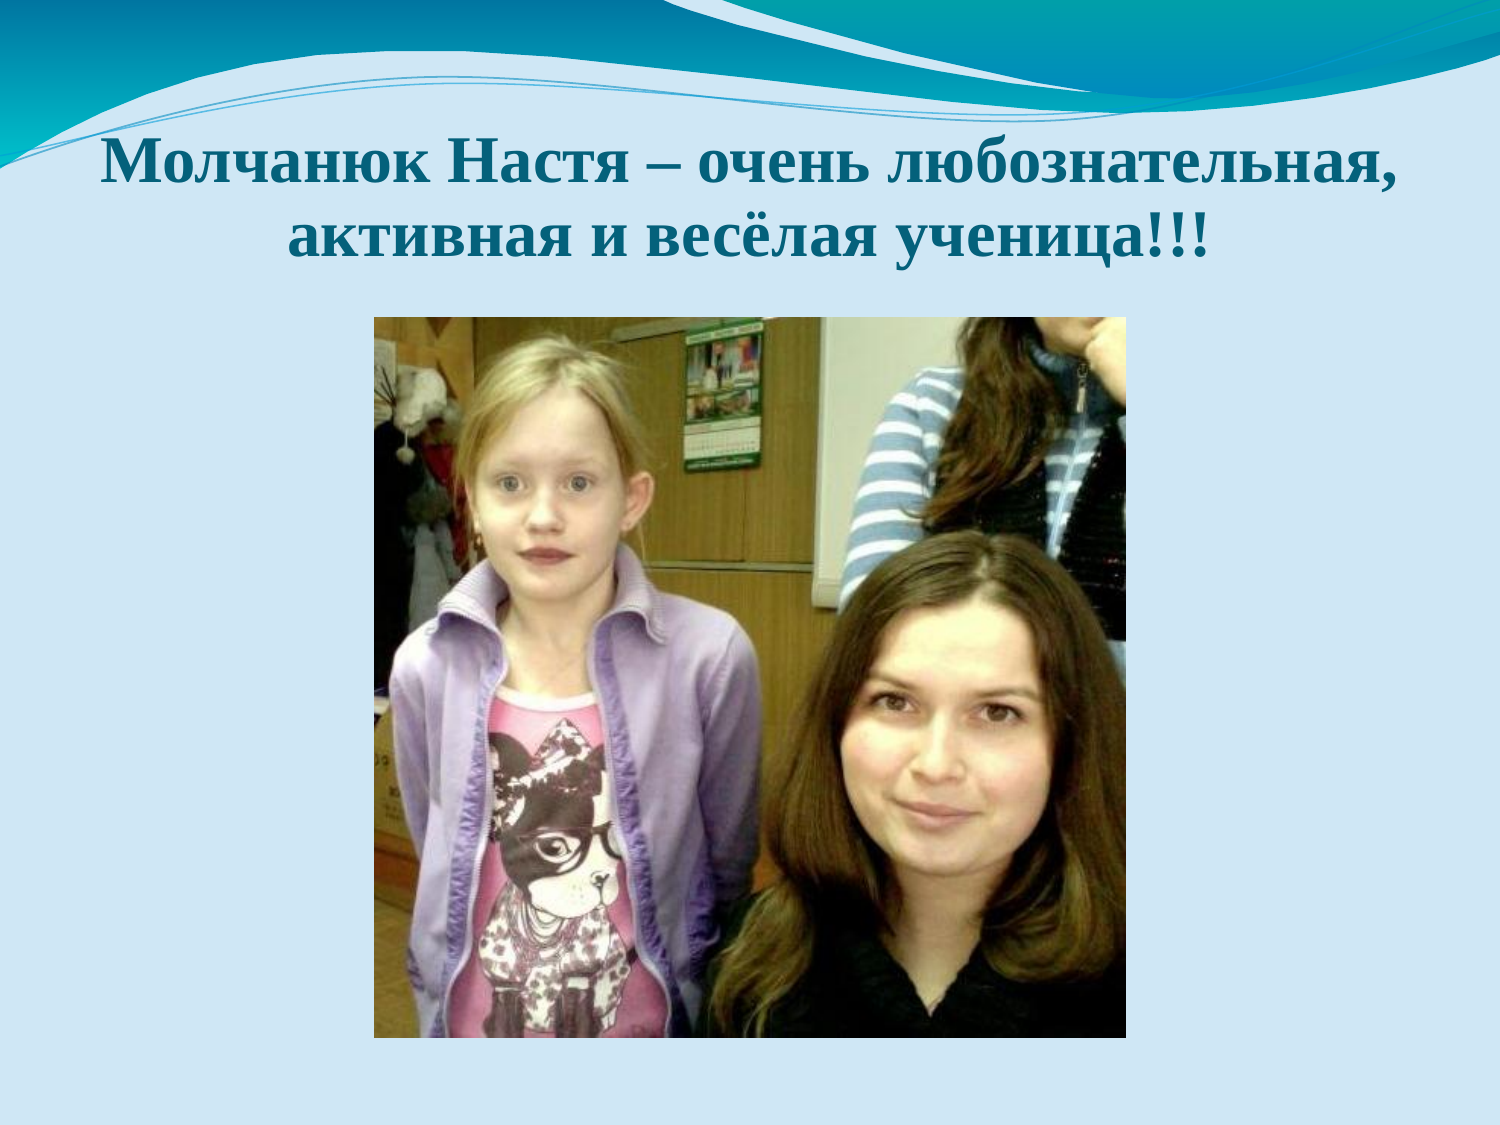

# Молчанюк Настя – очень любознательная, активная и весёлая ученица!!!